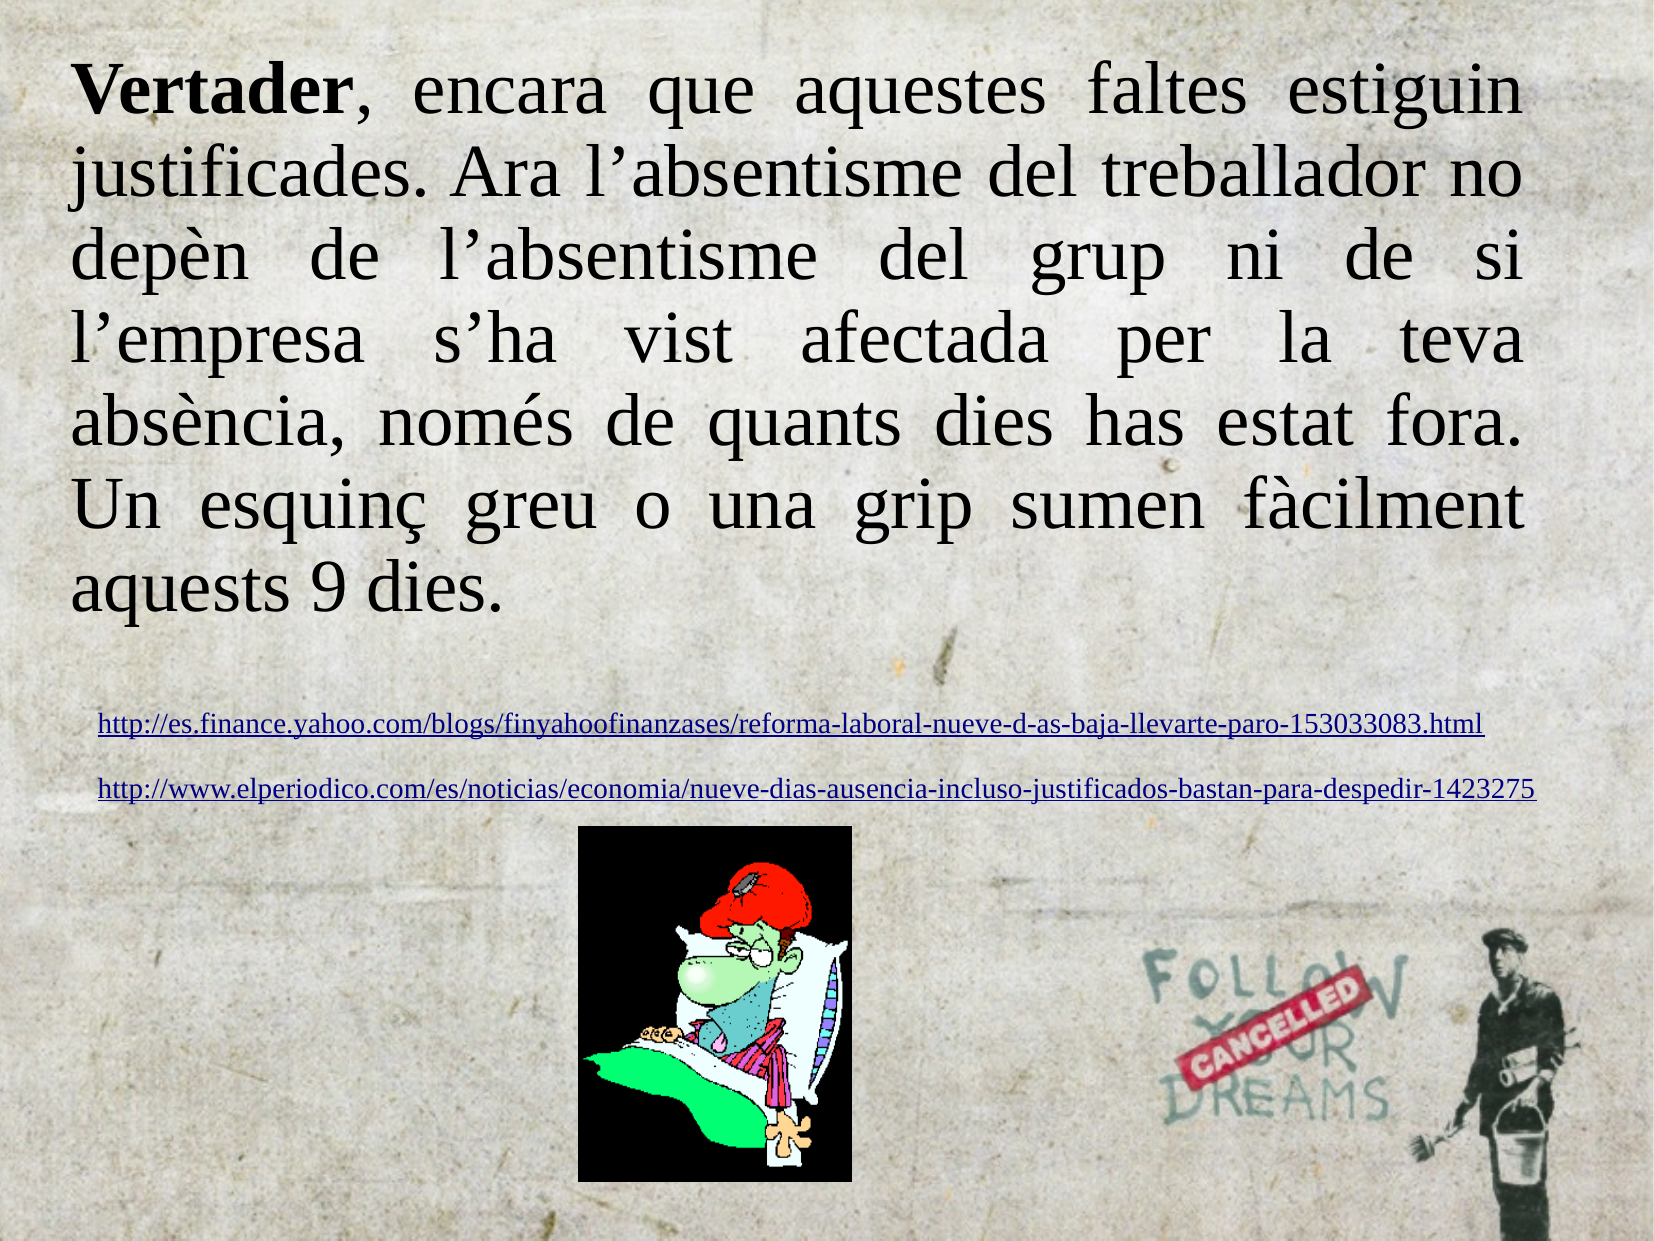

# Vertader, encara que aquestes faltes estiguin justificades. Ara l’absentisme del treballador no depèn de l’absentisme del grup ni de si l’empresa s’ha vist afectada per la teva absència, només de quants dies has estat fora. Un esquinç greu o una grip sumen fàcilment aquests 9 dies.
http://es.finance.yahoo.com/blogs/finyahoofinanzases/reforma-laboral-nueve-d-as-baja-llevarte-paro-153033083.html
http://www.elperiodico.com/es/noticias/economia/nueve-dias-ausencia-incluso-justificados-bastan-para-despedir-1423275